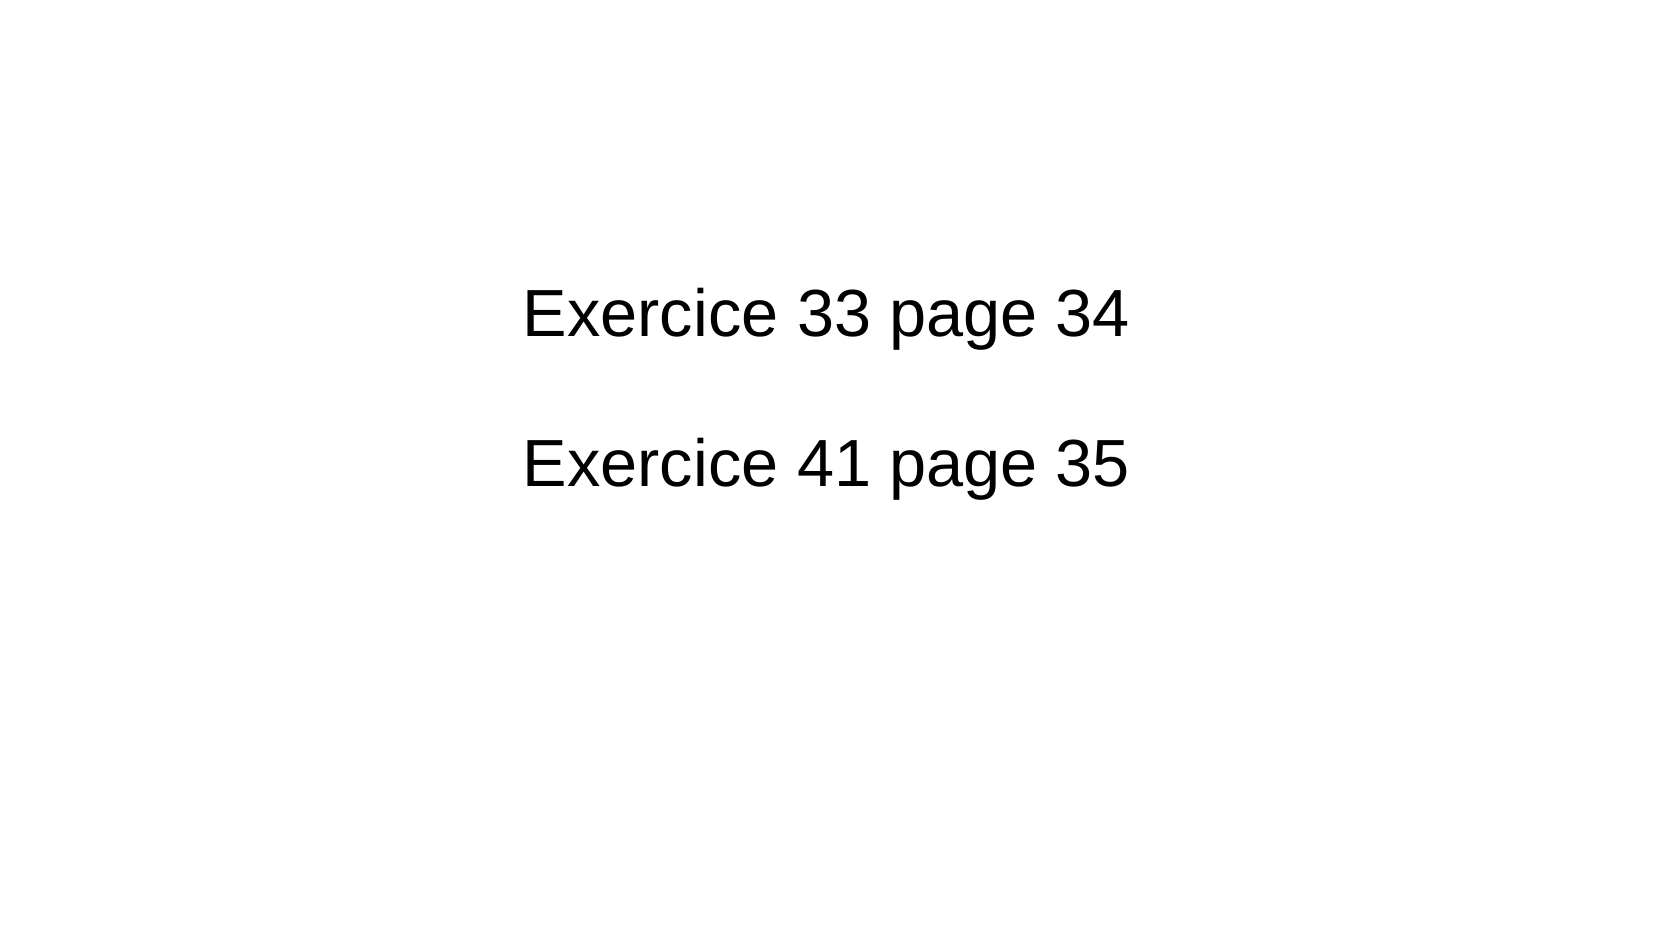

# Exercice 33 page 34
Exercice 41 page 35